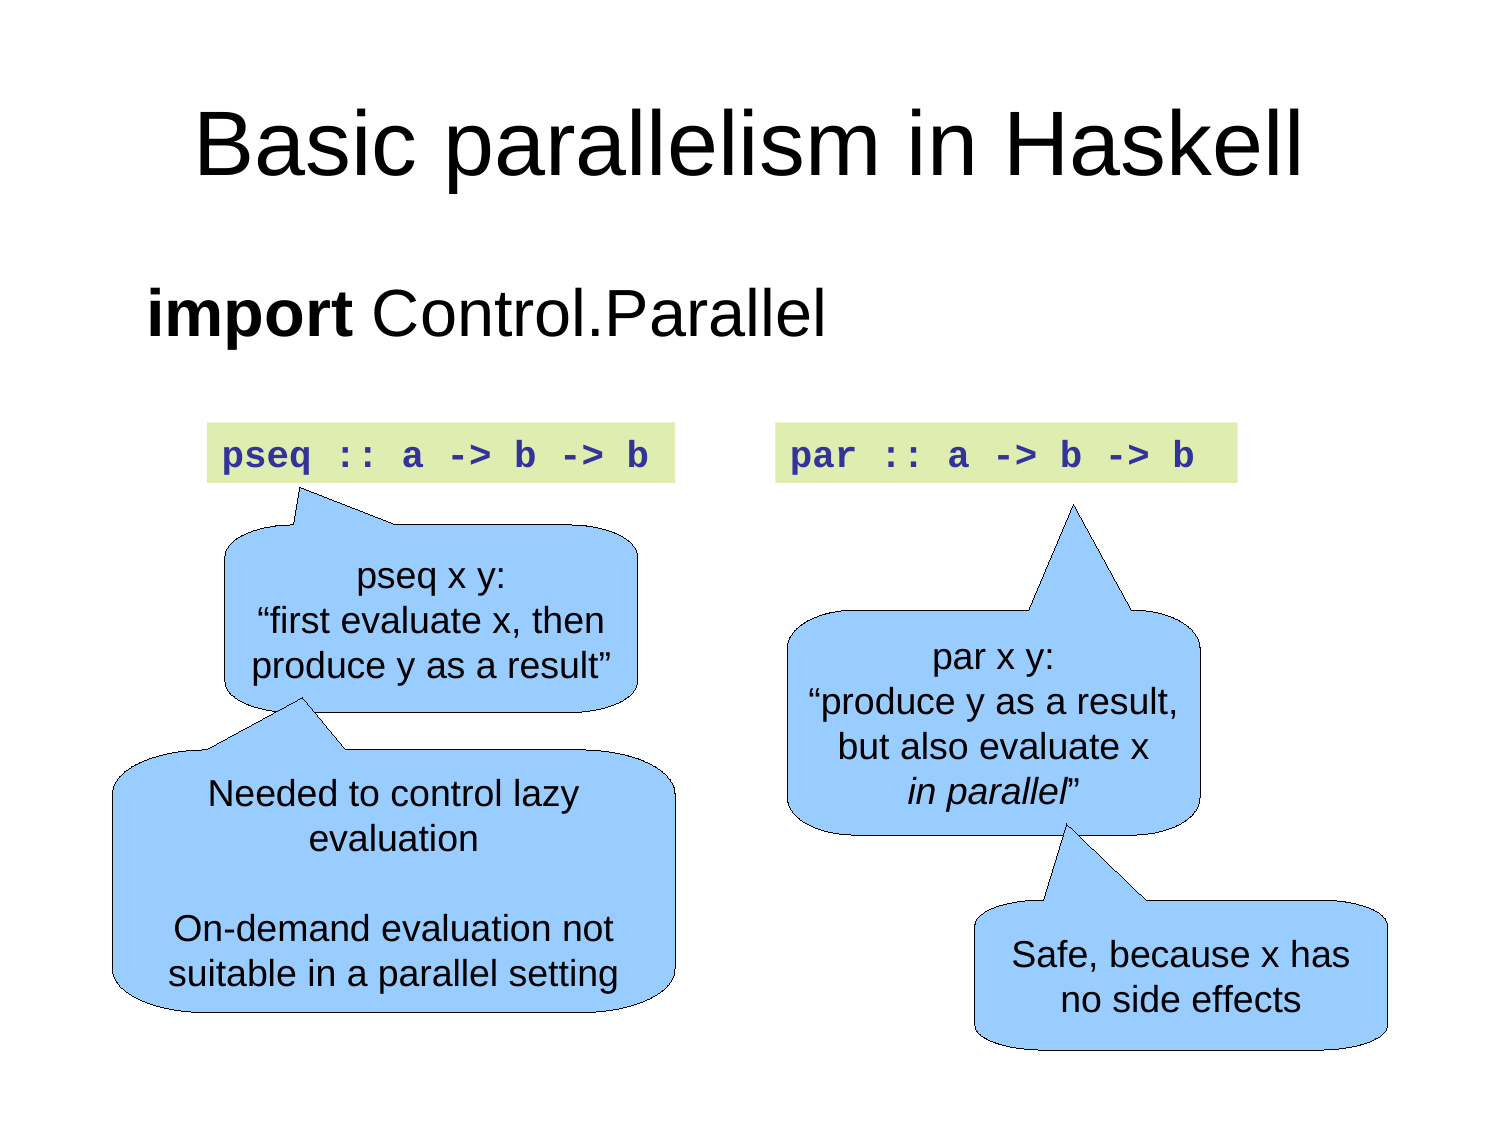

# Basic parallelism in Haskell
import Control.Parallel
pseq :: a -> b -> b
par :: a -> b -> b
pseq x y:
“first evaluate x, then
produce y as a result”
par x y:
“produce y as a result,
but also evaluate x
in parallel”
Needed to control lazy
evaluation
On-demand evaluation not
suitable in a parallel setting
Safe, because x has
no side effects